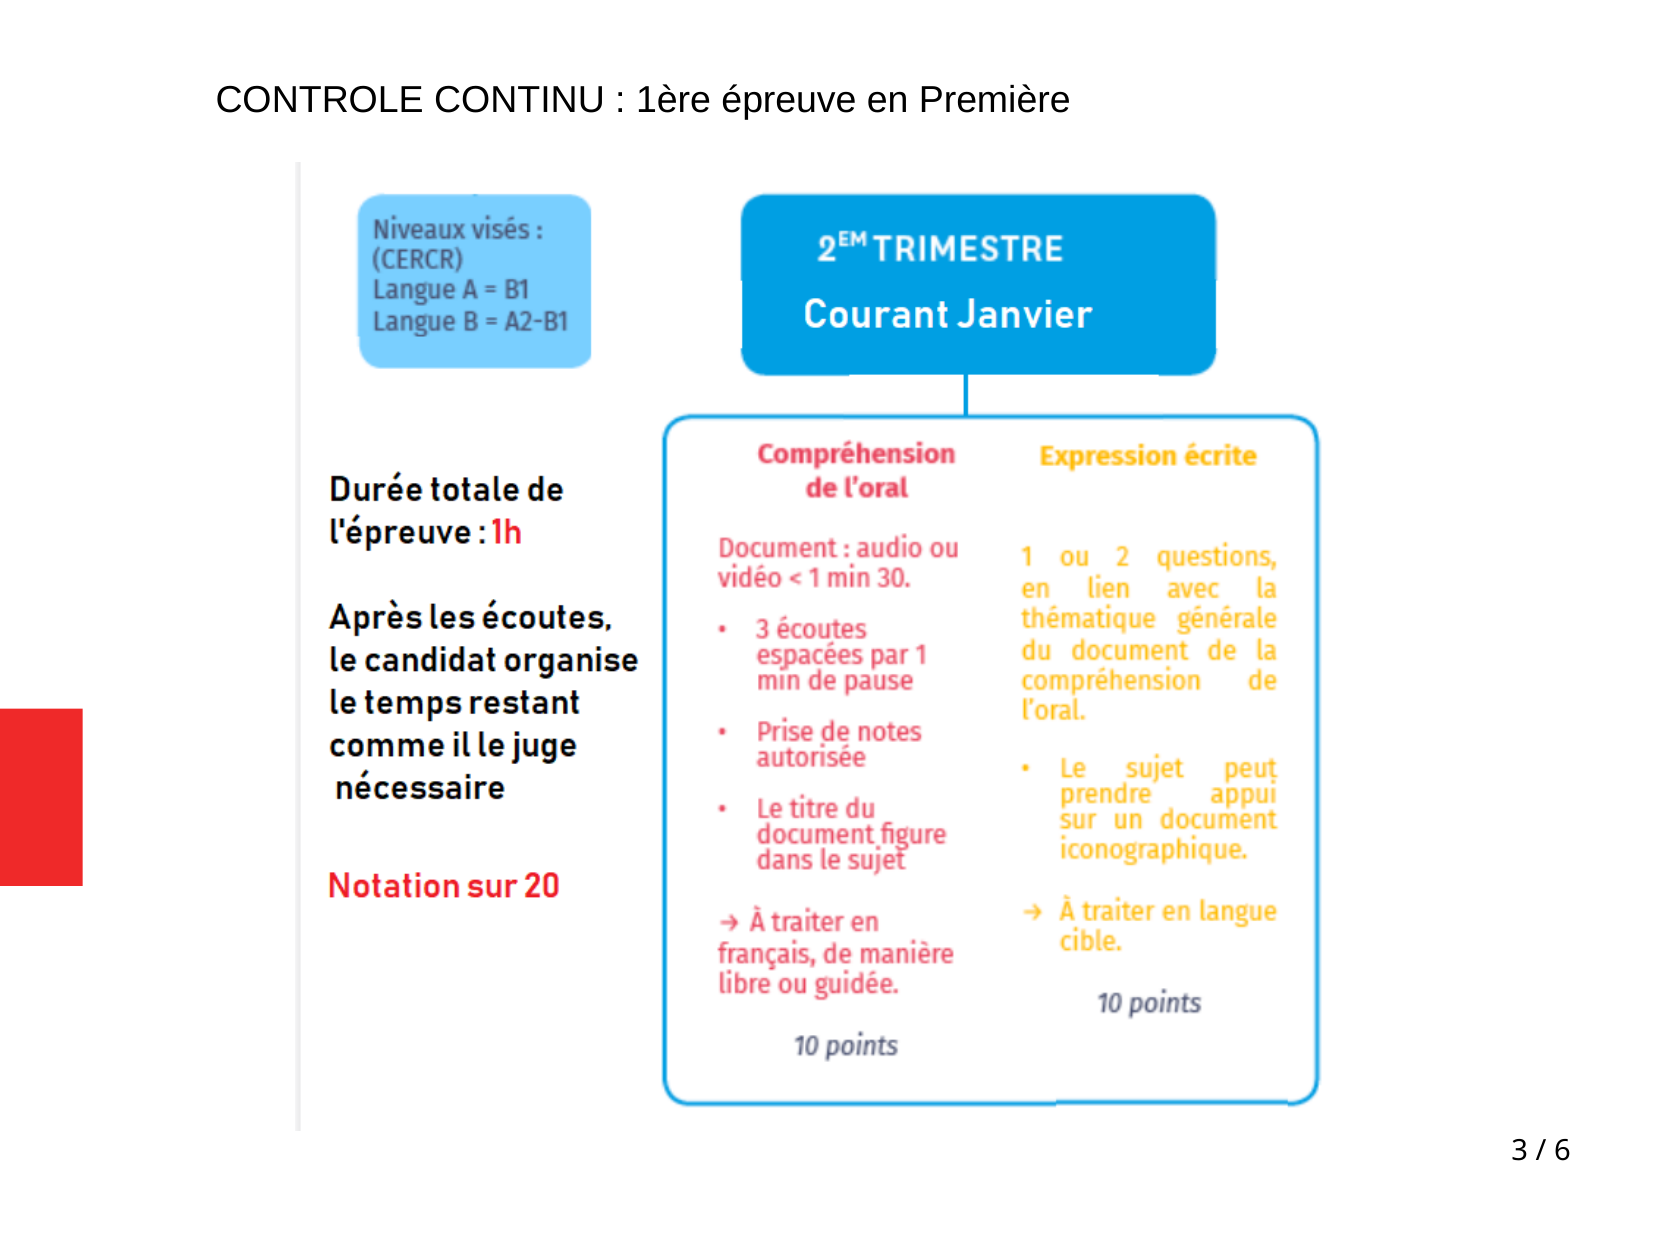

CONTROLE CONTINU : 1ère épreuve en Première
#
3